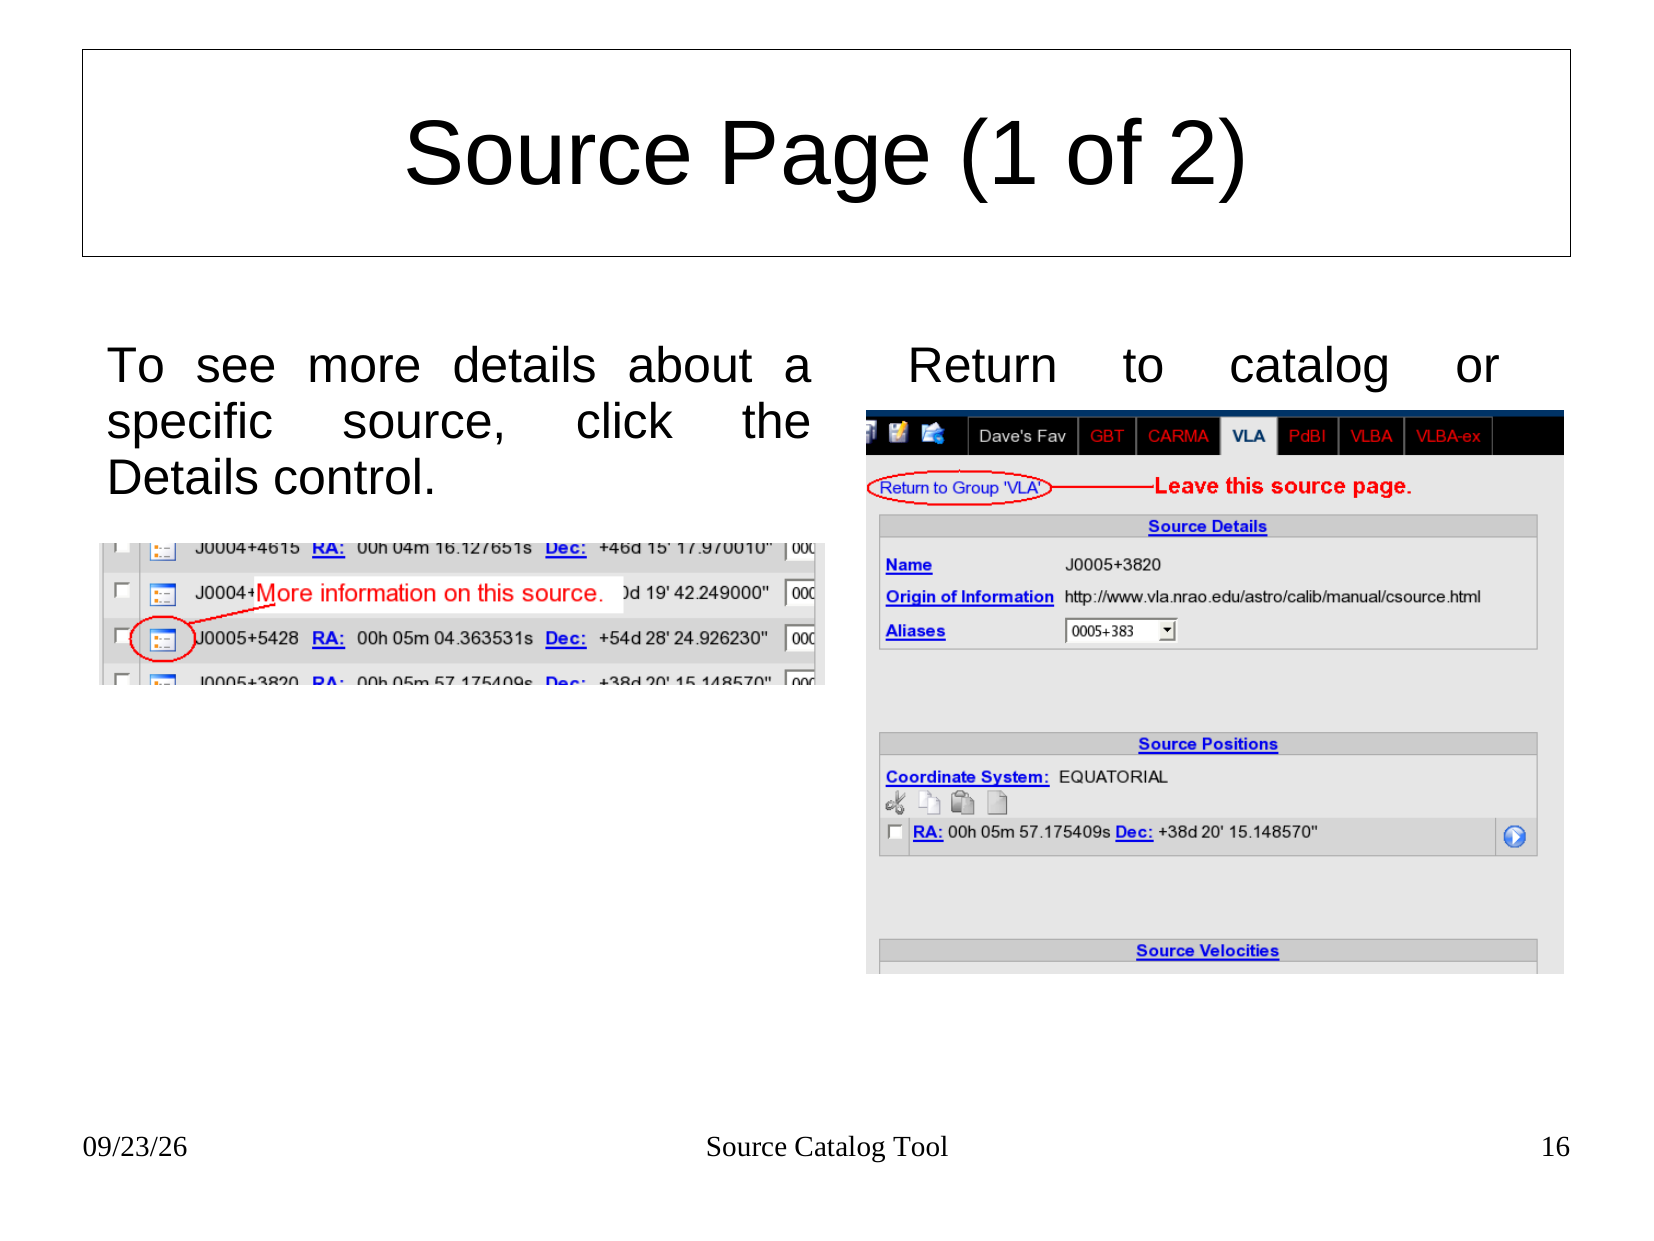

# Source Page (1 of 2)
To see more details about a specific source, click the Details control.
Return to catalog or group.
Source Catalog Tool
16